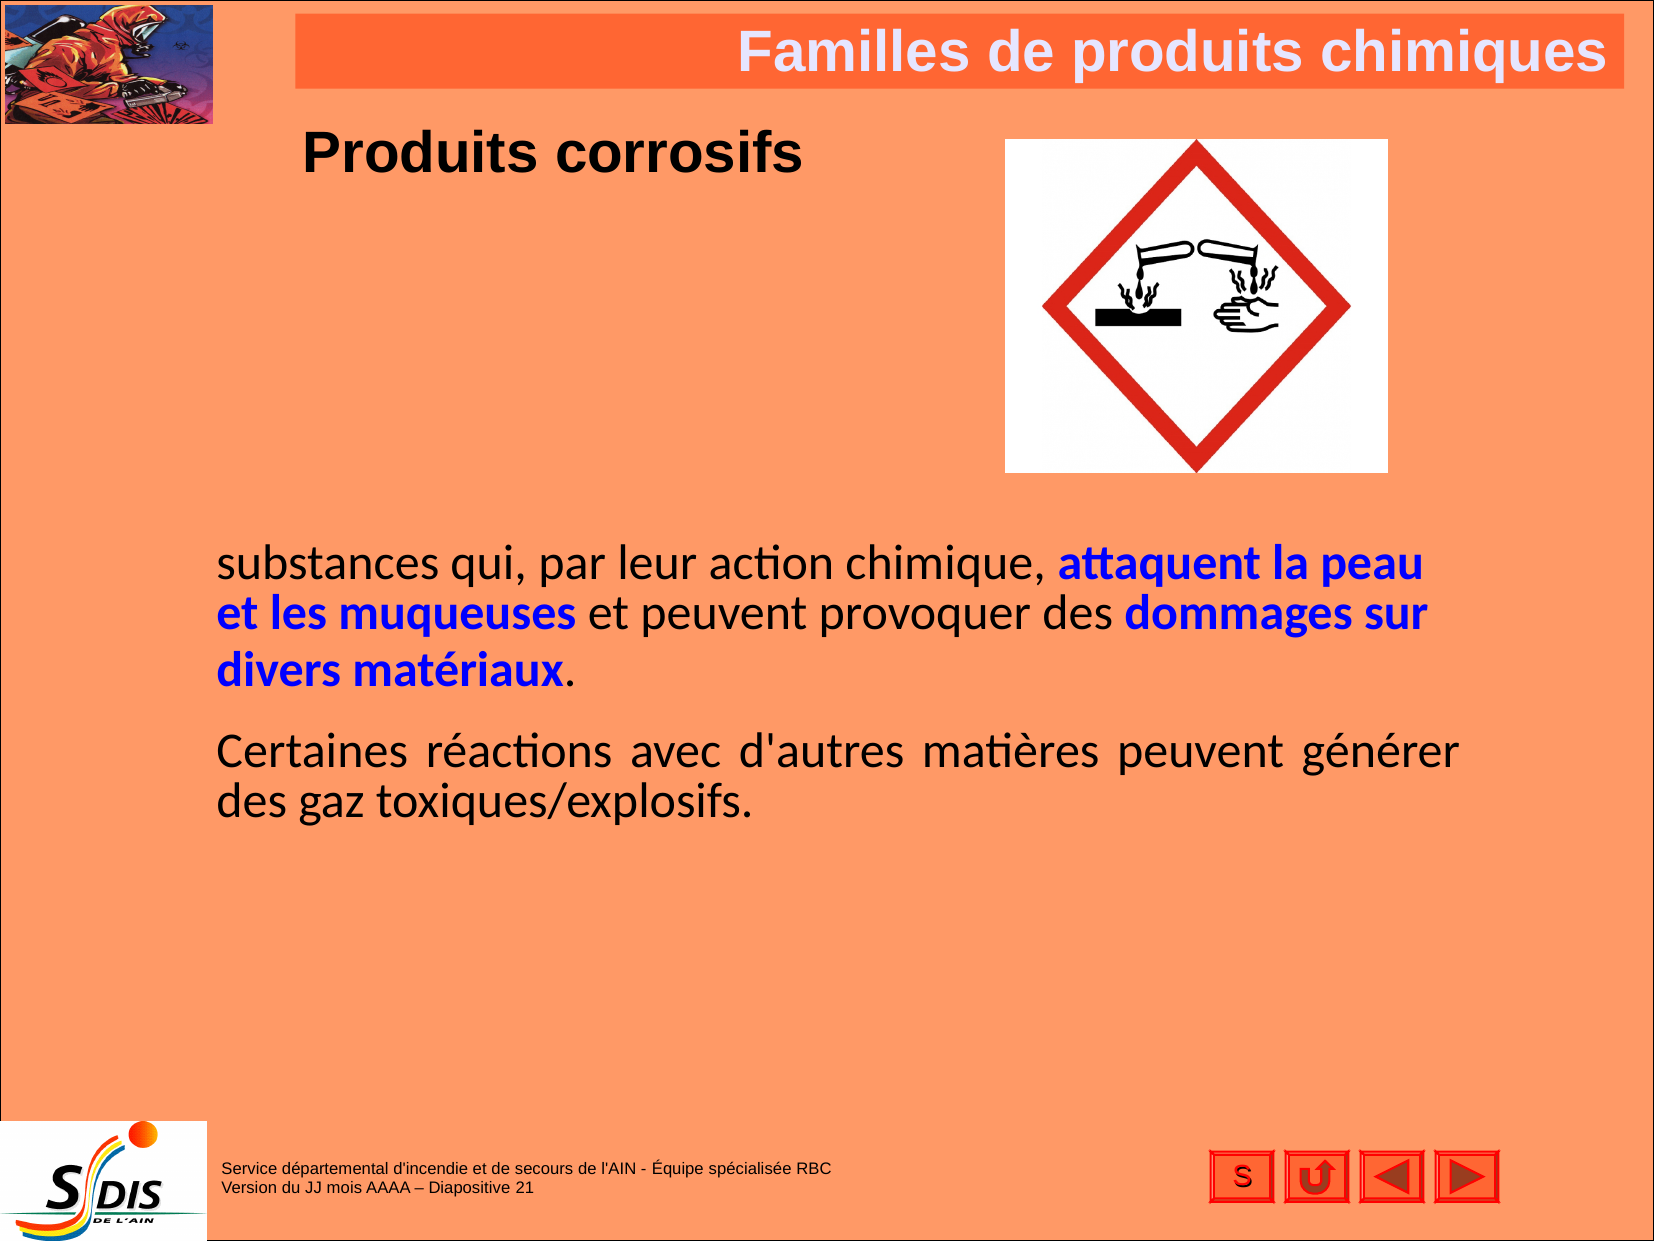

Familles de produits chimiques
Produits corrosifs
# substances qui, par leur action chimique, attaquent la peau et les muqueuses et peuvent provoquer des dommages sur divers matériaux.
Certaines réactions avec d'autres matières peuvent générer des gaz toxiques/explosifs.